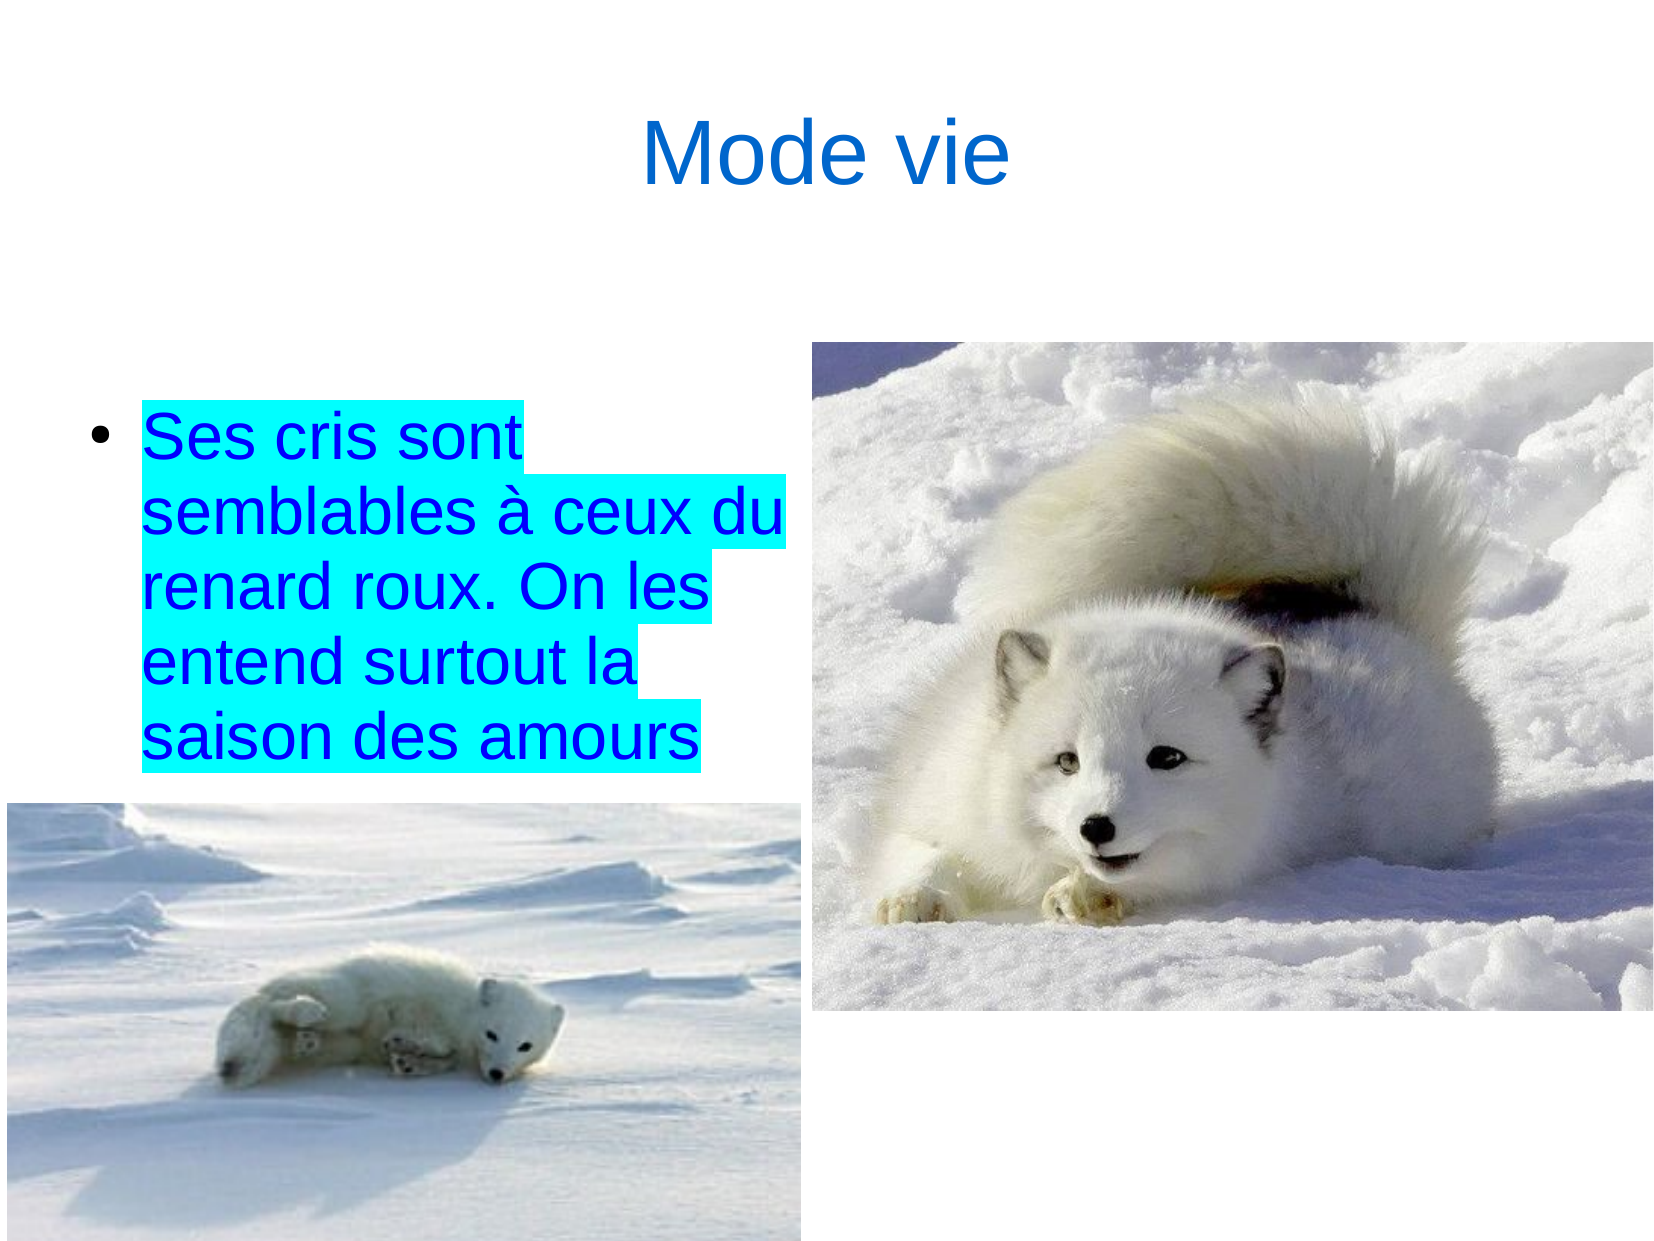

# Mode vie
Ses cris sont semblables à ceux du renard roux. On les entend surtout la saison des amours